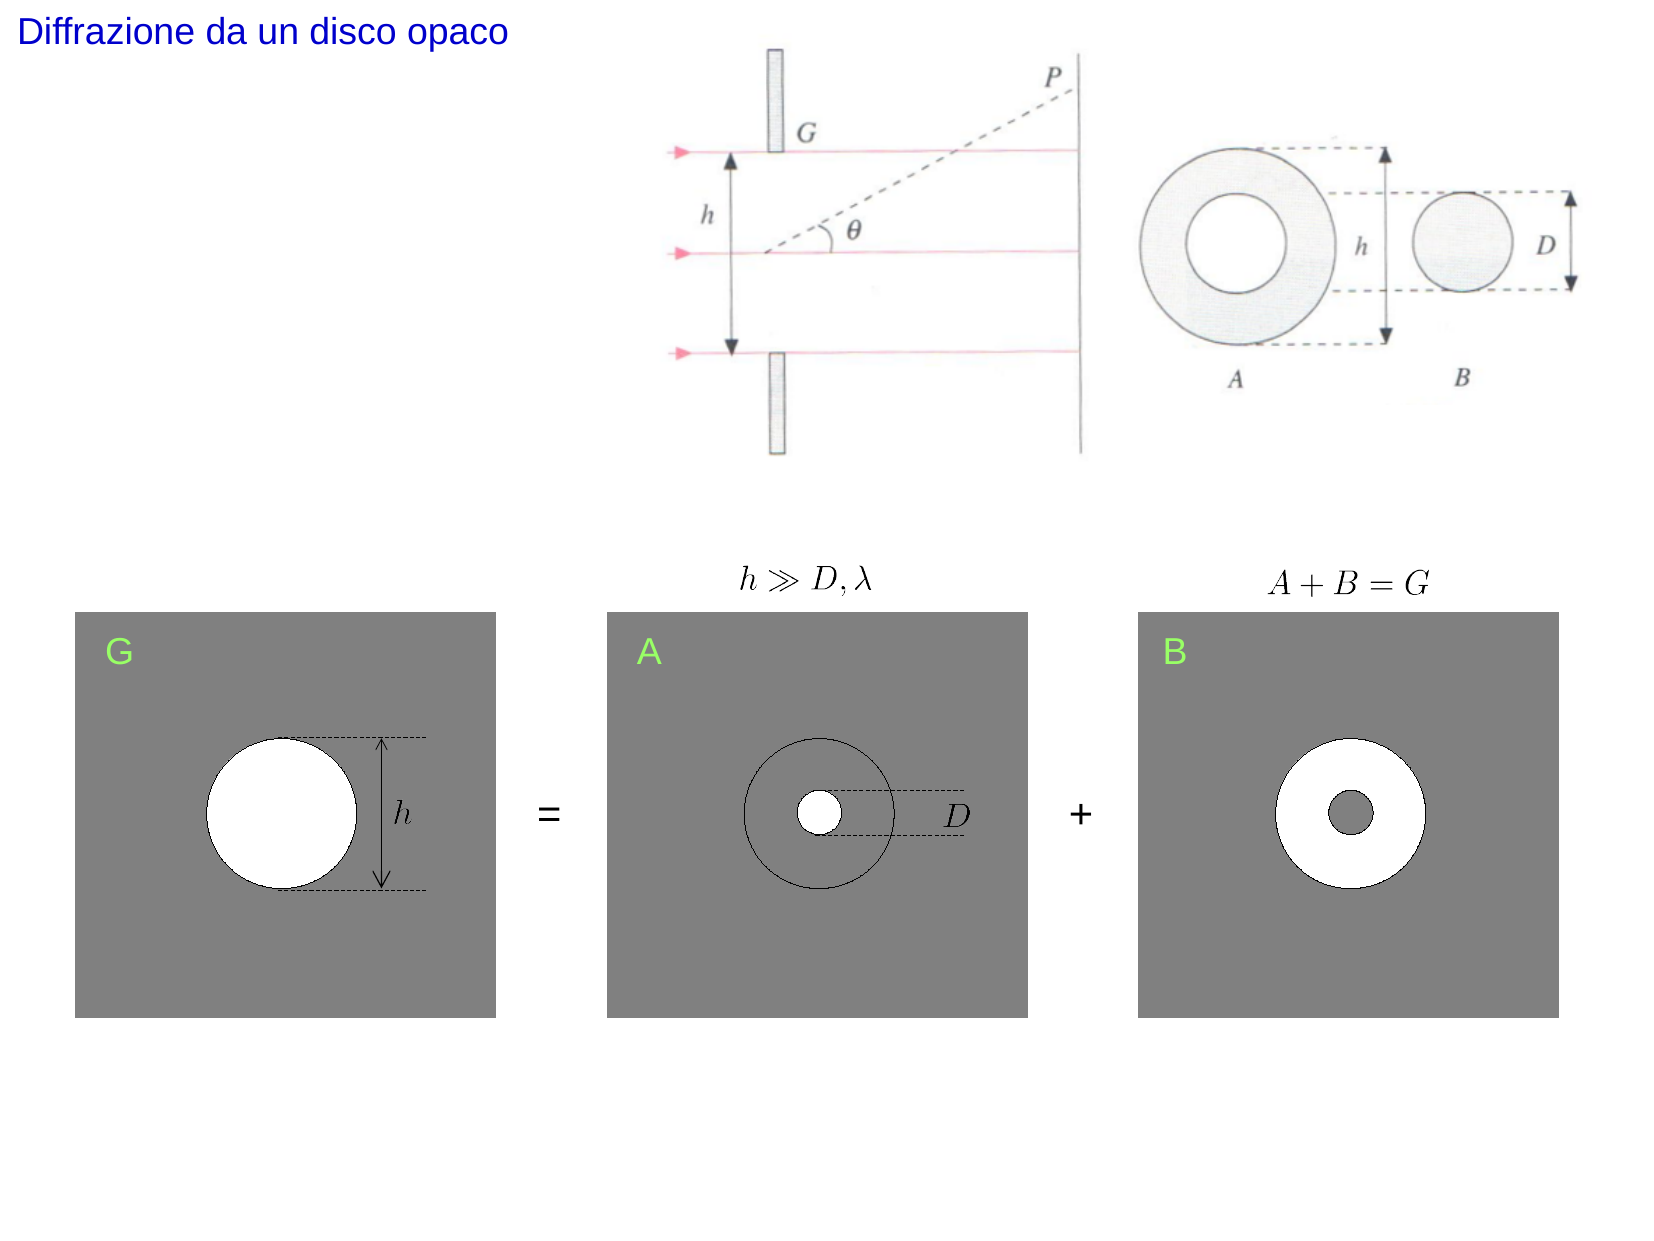

Diffrazione da un disco opaco
G
A
B
=
+